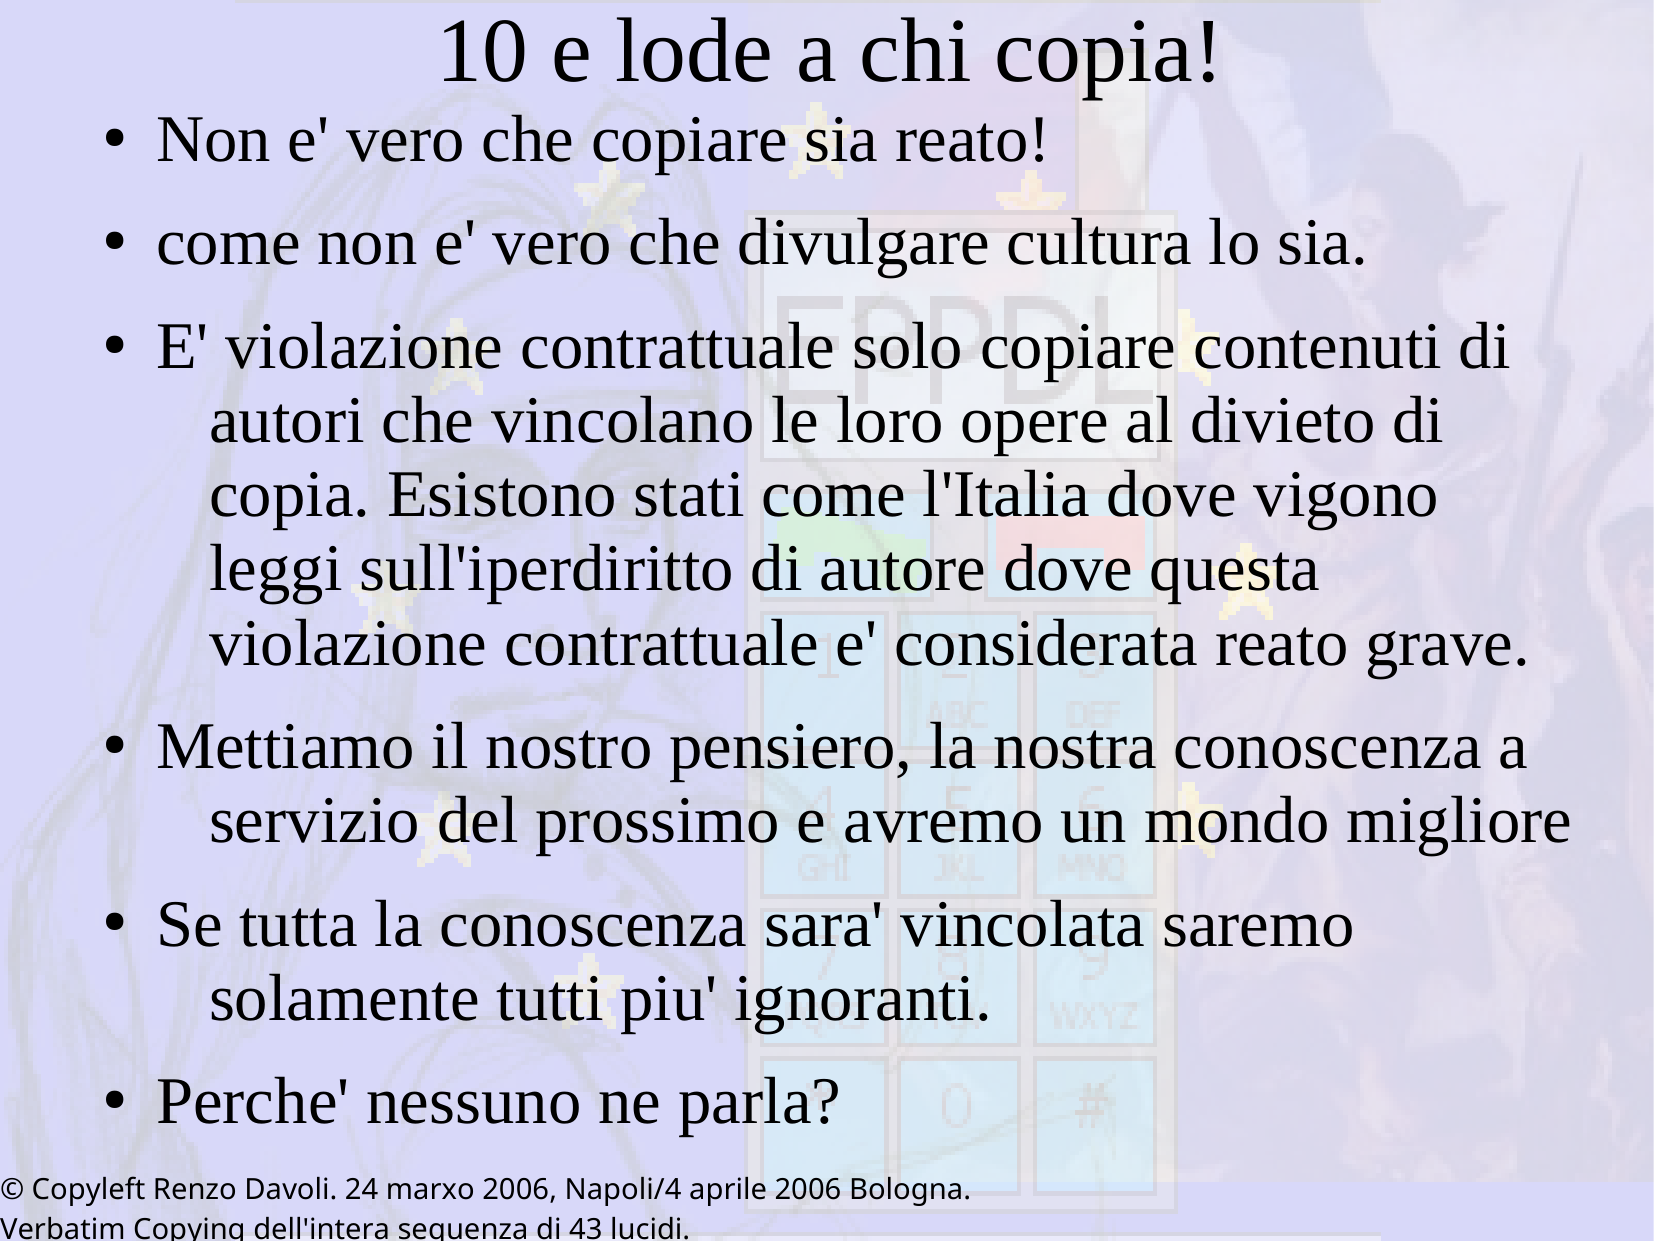

# 10 e lode a chi copia!
Non e' vero che copiare sia reato!
come non e' vero che divulgare cultura lo sia.
E' violazione contrattuale solo copiare contenuti di autori che vincolano le loro opere al divieto di copia. Esistono stati come l'Italia dove vigono leggi sull'iperdiritto di autore dove questa violazione contrattuale e' considerata reato grave.
Mettiamo il nostro pensiero, la nostra conoscenza a servizio del prossimo e avremo un mondo migliore
Se tutta la conoscenza sara' vincolata saremo solamente tutti piu' ignoranti.
Perche' nessuno ne parla?